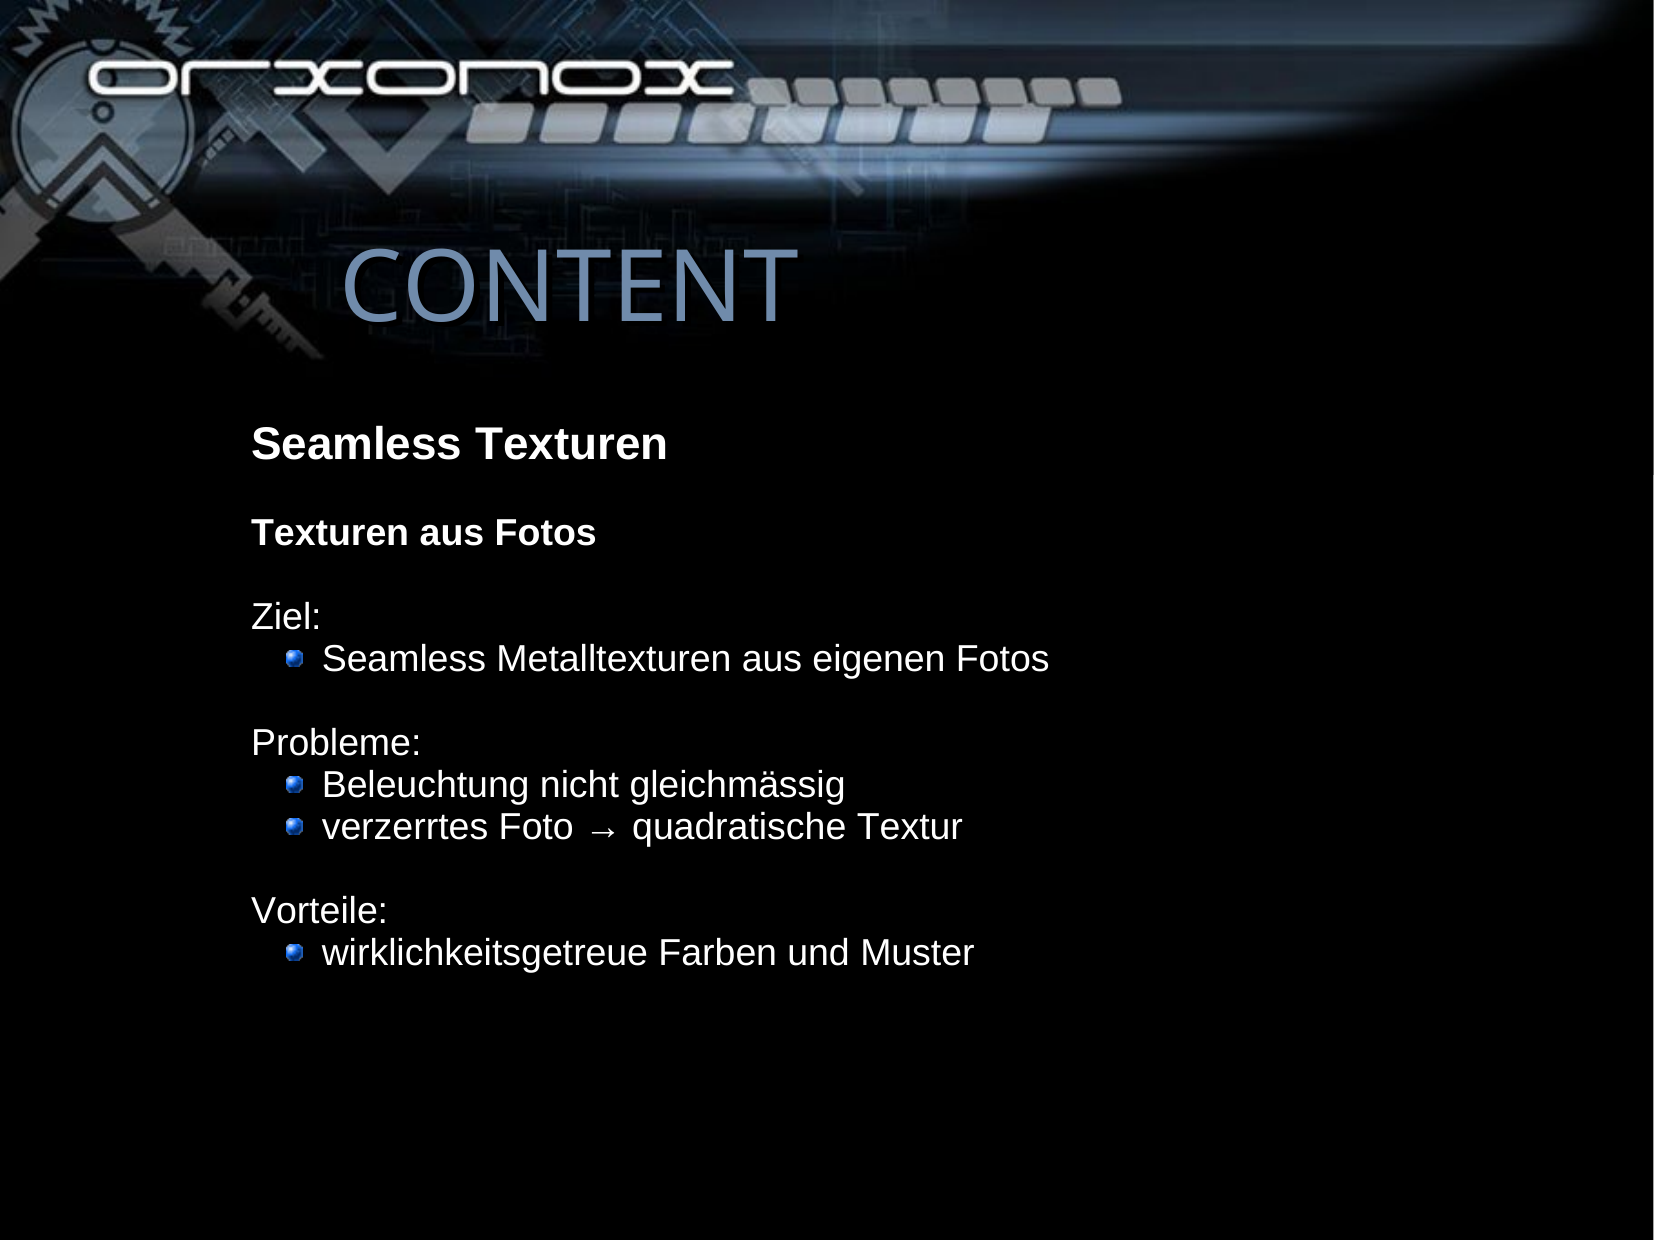

CONTENT
Seamless Texturen
Texturen aus Fotos
Ziel:
Seamless Metalltexturen aus eigenen Fotos
Probleme:
Beleuchtung nicht gleichmässig
verzerrtes Foto → quadratische Textur
Vorteile:
wirklichkeitsgetreue Farben und Muster